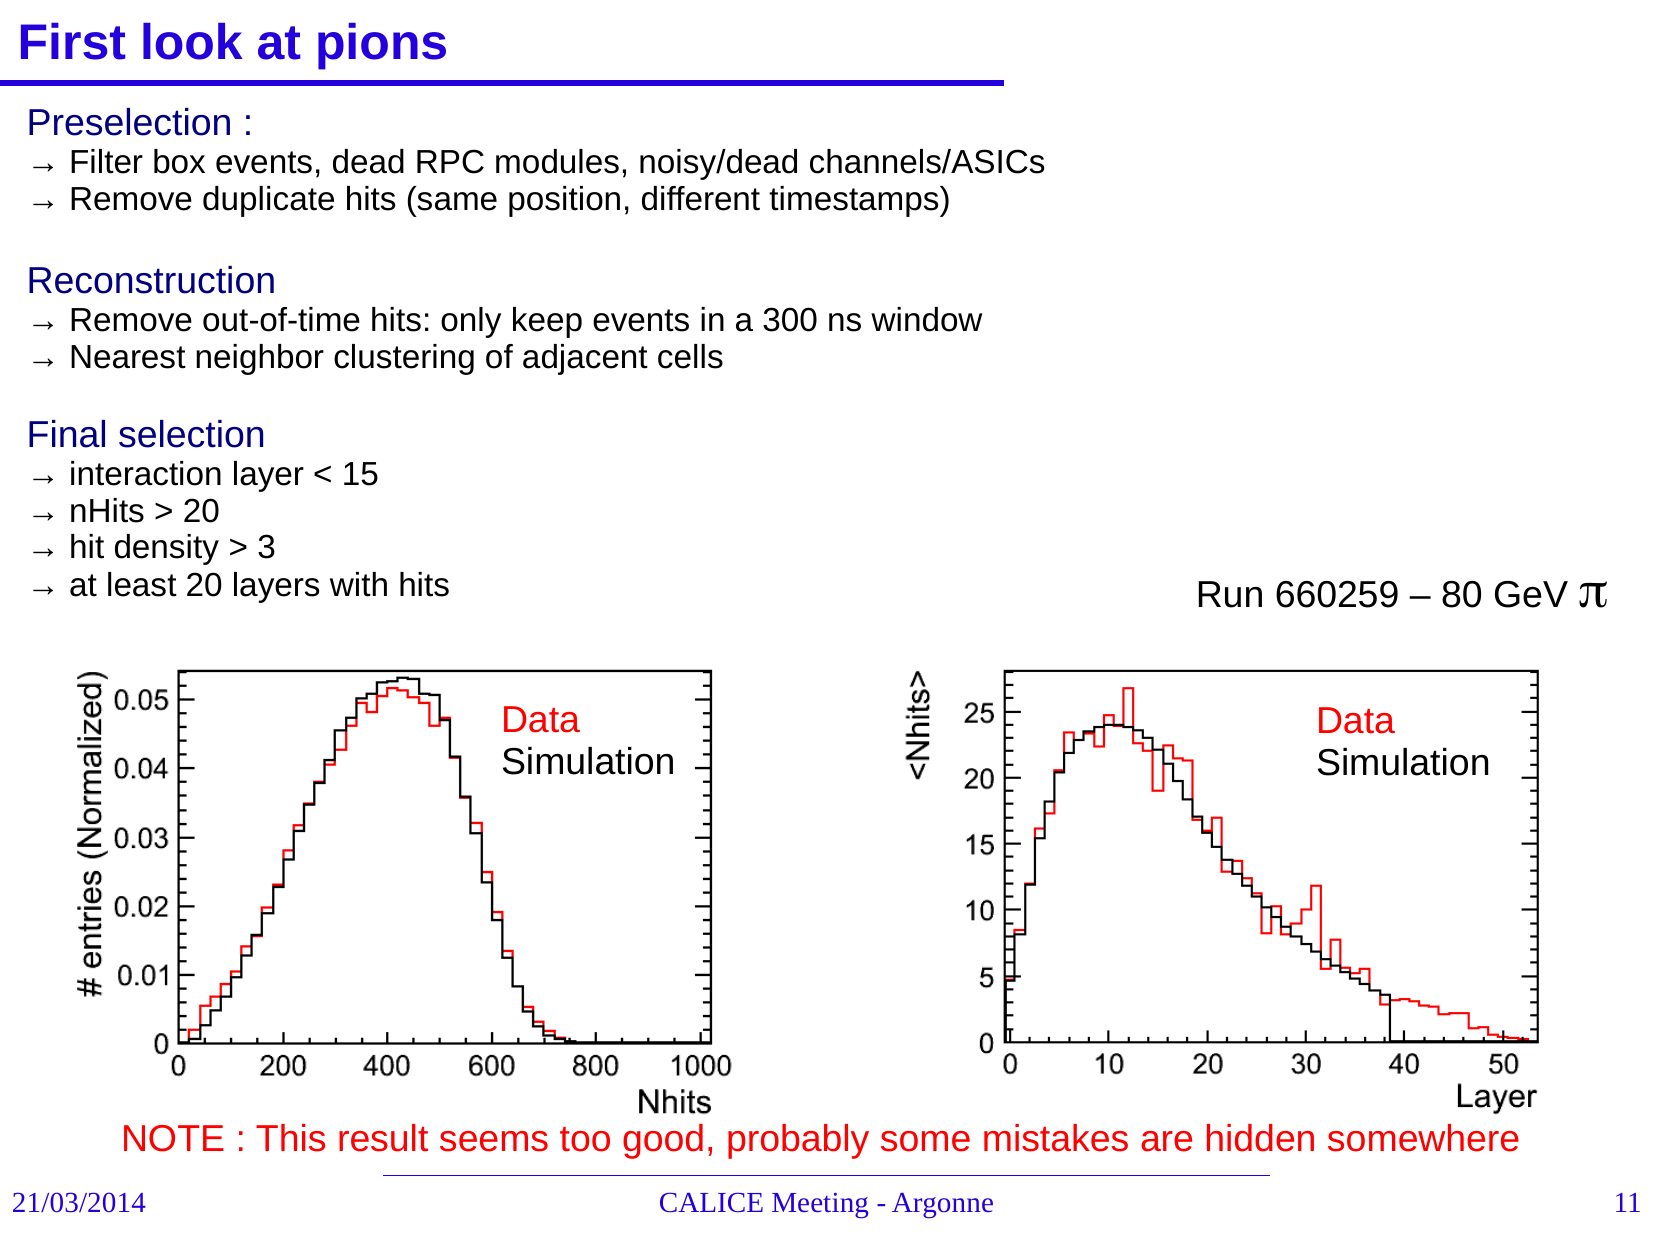

# First look at pions
Preselection :
→ Filter box events, dead RPC modules, noisy/dead channels/ASICs
→ Remove duplicate hits (same position, different timestamps)
Reconstruction
→ Remove out-of-time hits: only keep events in a 300 ns window
→ Nearest neighbor clustering of adjacent cells
Final selection
→ interaction layer < 15
→ nHits > 20
→ hit density > 3
→ at least 20 layers with hits
Run 660259 – 80 GeV π
Data
Simulation
Data
Simulation
NOTE : This result seems too good, probably some mistakes are hidden somewhere
21/03/2014
CALICE Meeting - Argonne
11